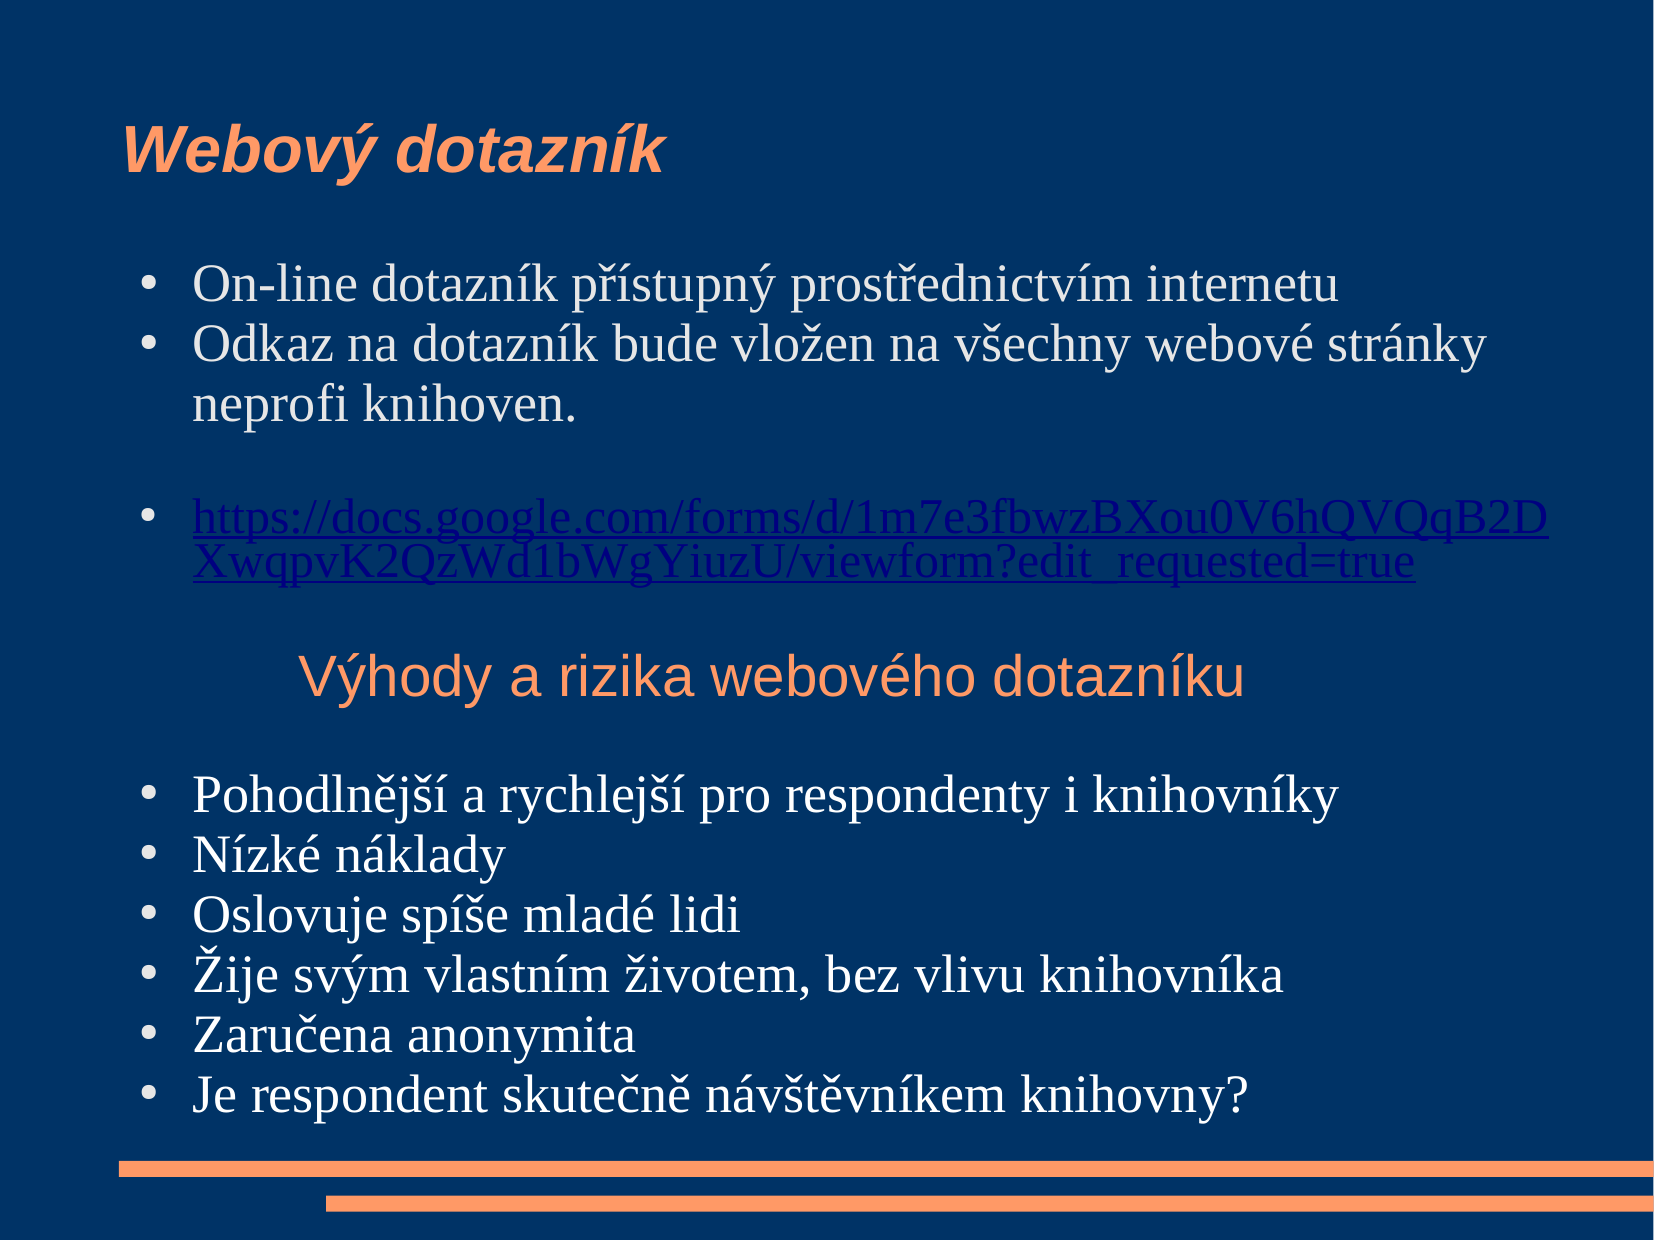

# Webový dotazník
On-line dotazník přístupný prostřednictvím internetu
Odkaz na dotazník bude vložen na všechny webové stránky neprofi knihoven.
https://docs.google.com/forms/d/1m7e3fbwzBXou0V6hQVQqB2DXwqpvK2QzWd1bWgYiuzU/viewform?edit_requested=true
Výhody a rizika webového dotazníku
Pohodlnější a rychlejší pro respondenty i knihovníky
Nízké náklady
Oslovuje spíše mladé lidi
Žije svým vlastním životem, bez vlivu knihovníka
Zaručena anonymita
Je respondent skutečně návštěvníkem knihovny?